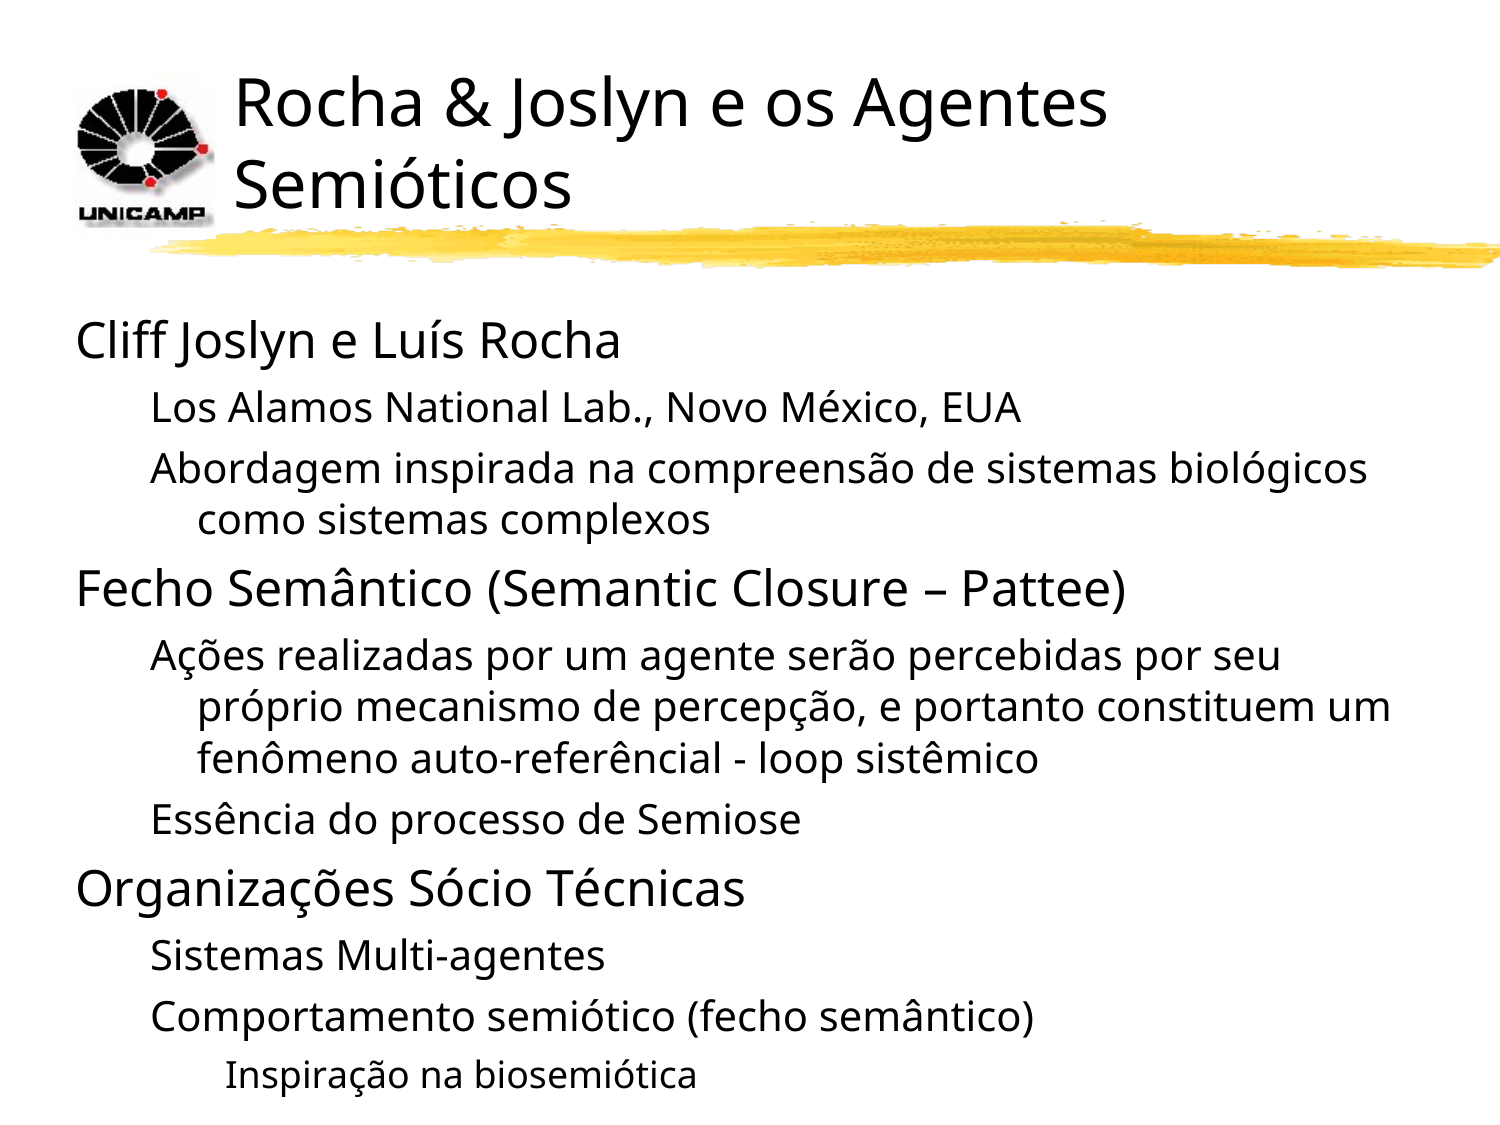

# Rocha & Joslyn e os Agentes Semióticos
Cliff Joslyn e Luís Rocha
Los Alamos National Lab., Novo México, EUA
Abordagem inspirada na compreensão de sistemas biológicos como sistemas complexos
Fecho Semântico (Semantic Closure – Pattee)
Ações realizadas por um agente serão percebidas por seu próprio mecanismo de percepção, e portanto constituem um fenômeno auto-referêncial - loop sistêmico
Essência do processo de Semiose
Organizações Sócio Técnicas
Sistemas Multi-agentes
Comportamento semiótico (fecho semântico)
Inspiração na biosemiótica